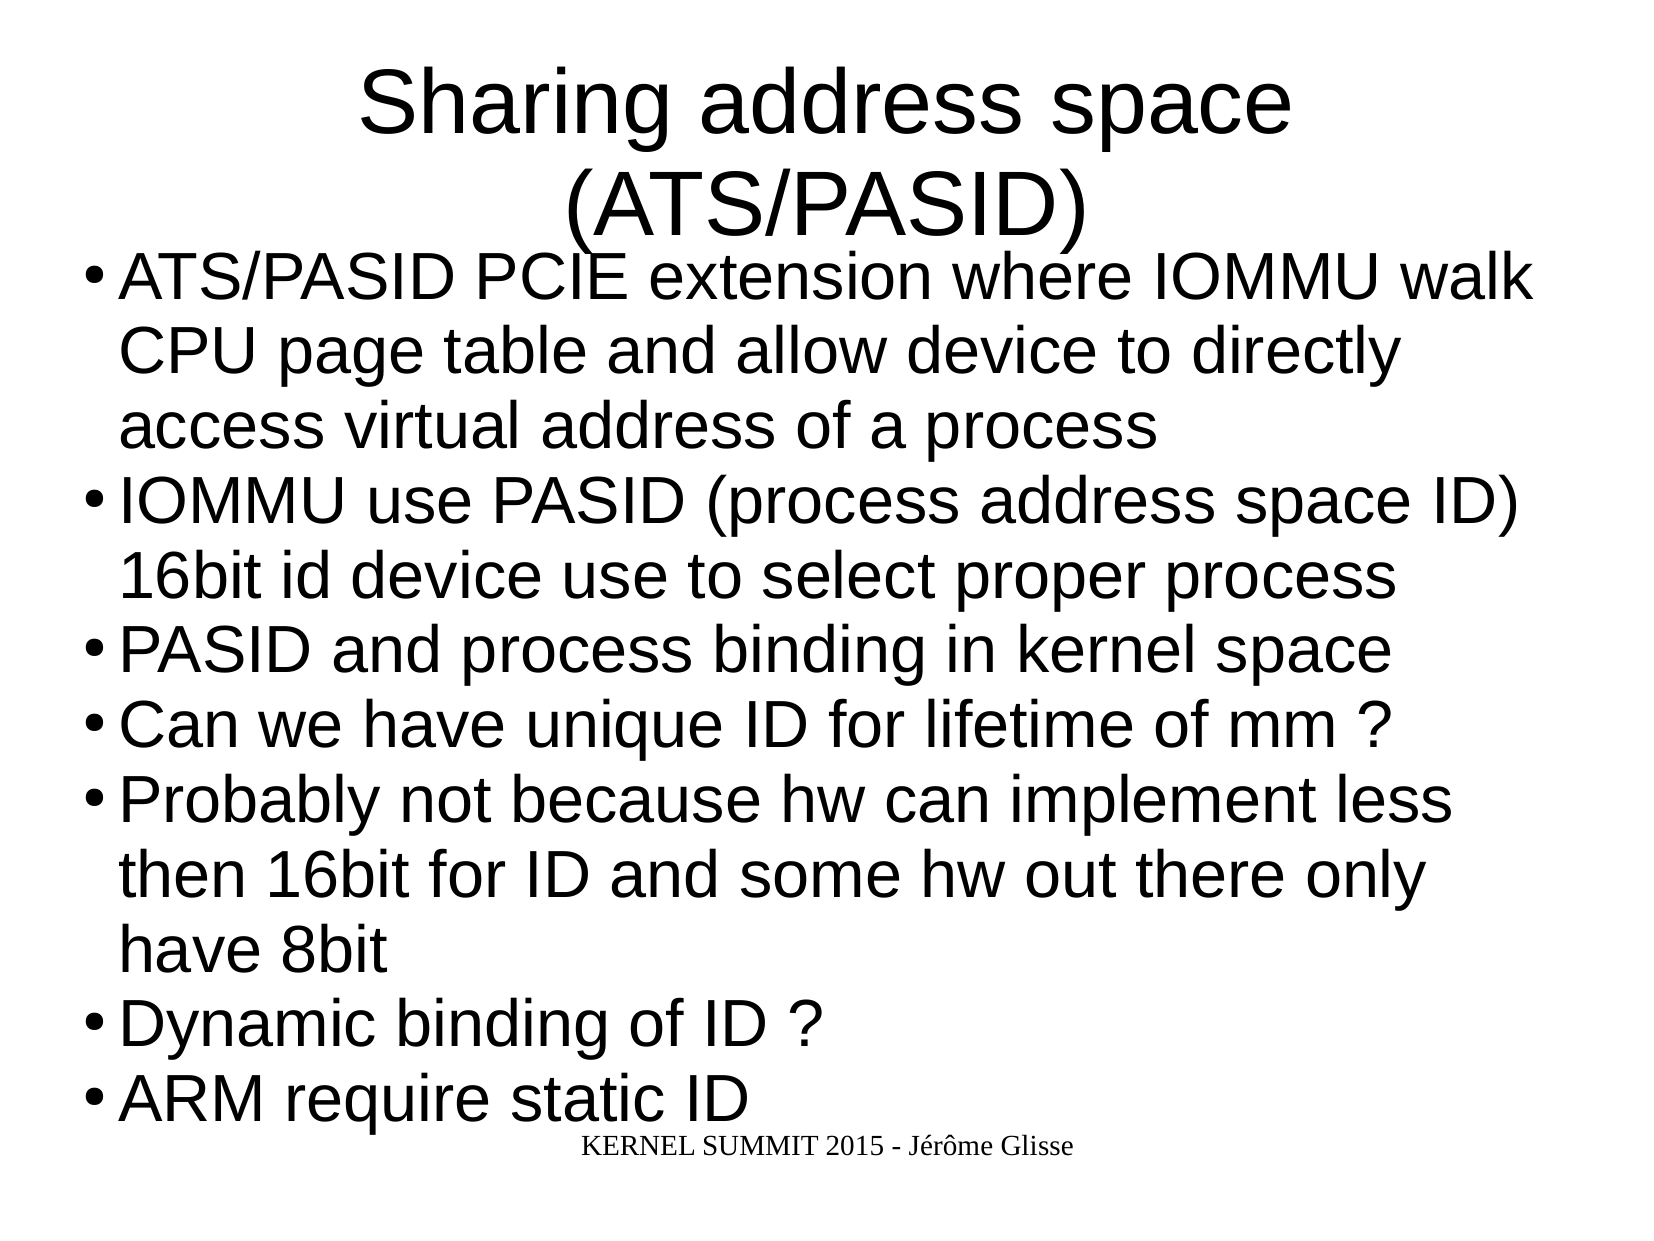

# Sharing address space (ATS/PASID)
ATS/PASID PCIE extension where IOMMU walk CPU page table and allow device to directly access virtual address of a process
IOMMU use PASID (process address space ID) 16bit id device use to select proper process
PASID and process binding in kernel space
Can we have unique ID for lifetime of mm ?
Probably not because hw can implement less then 16bit for ID and some hw out there only have 8bit
Dynamic binding of ID ?
ARM require static ID
KERNEL SUMMIT 2015 - Jérôme Glisse